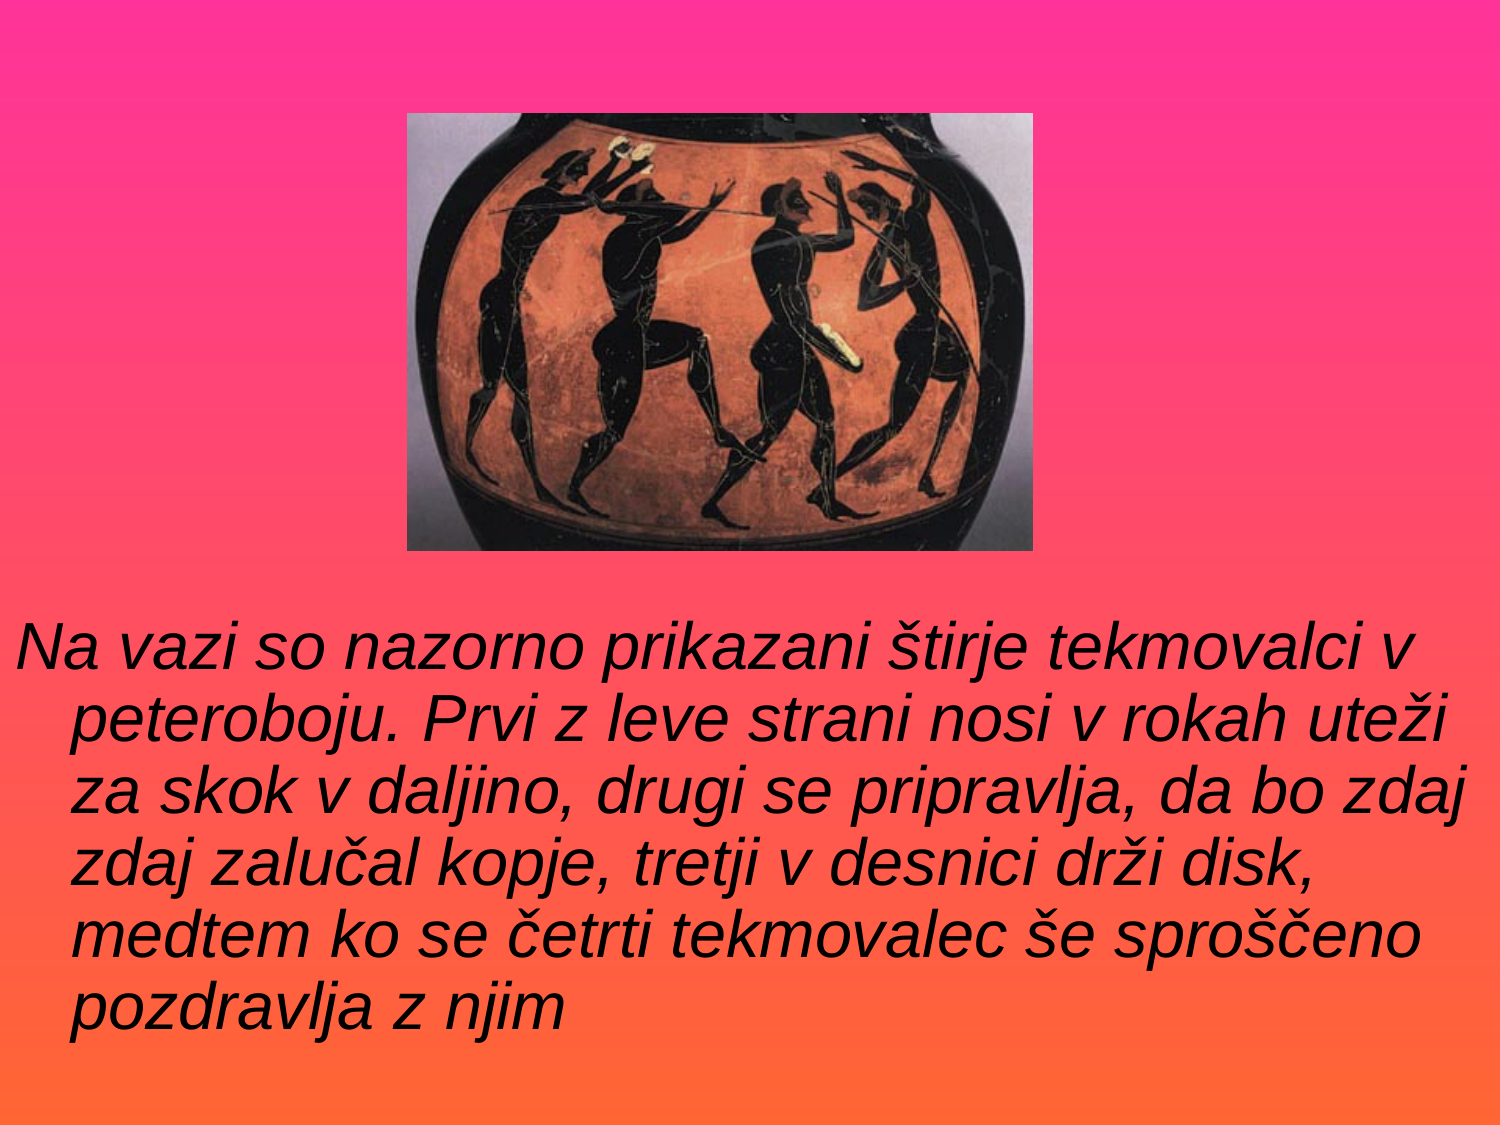

# Na vazi so nazorno prikazani štirje tekmovalci v peteroboju. Prvi z leve strani nosi v rokah uteži za skok v daljino, drugi se pripravlja, da bo zdaj zdaj zalučal kopje, tretji v desnici drži disk, medtem ko se četrti tekmovalec še sproščeno pozdravlja z njim